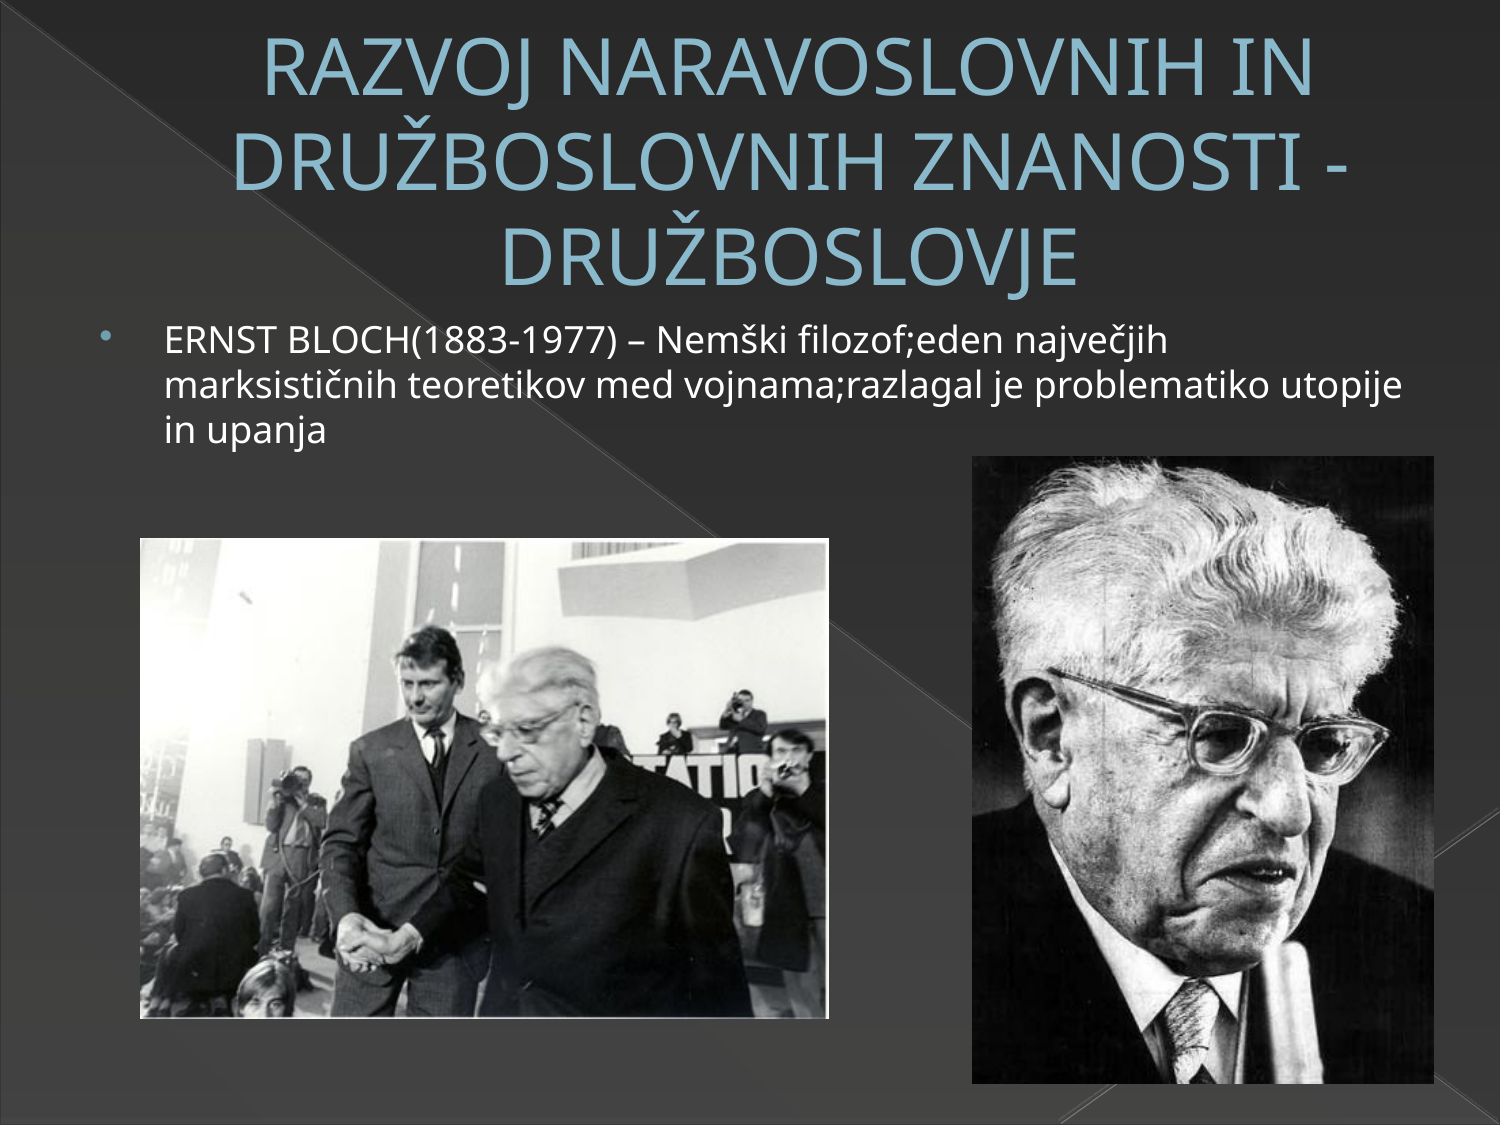

# RAZVOJ NARAVOSLOVNIH IN DRUŽBOSLOVNIH ZNANOSTI - DRUŽBOSLOVJE
ERNST BLOCH(1883-1977) – Nemški filozof;eden največjih marksističnih teoretikov med vojnama;razlagal je problematiko utopije in upanja